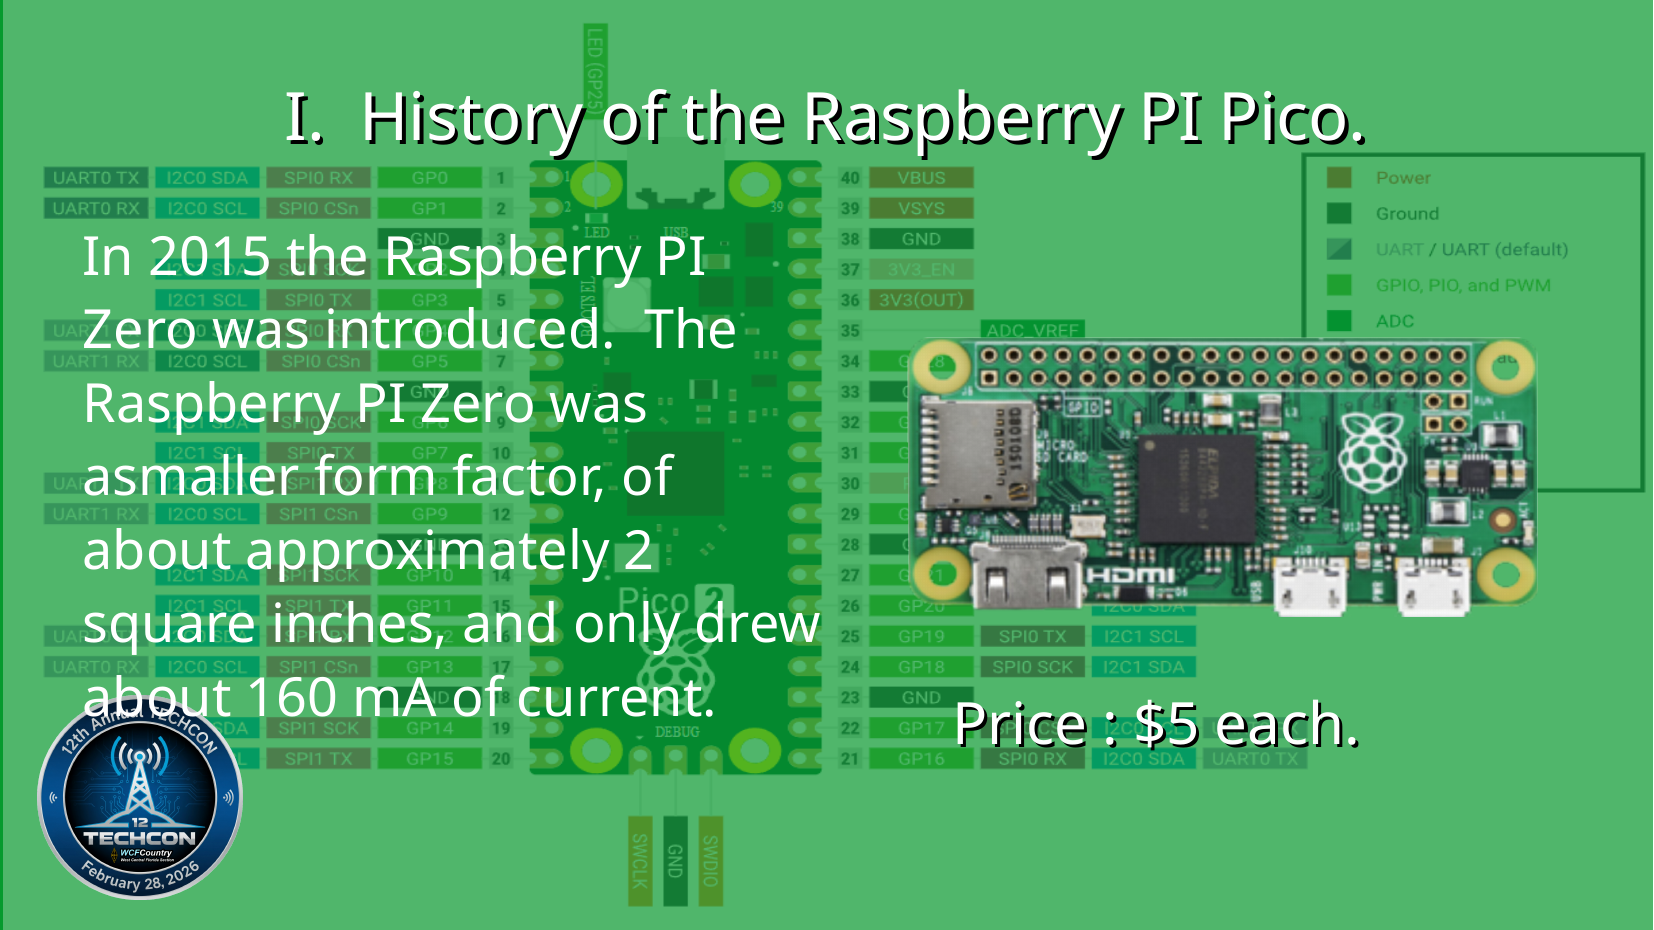

# I. History of the Raspberry PI Pico.
In 2015 the Raspberry PI Zero was introduced. The Raspberry PI Zero was asmaller form factor, of about approximately 2 square inches, and only drew about 160 mA of current.
Price : $5 each.